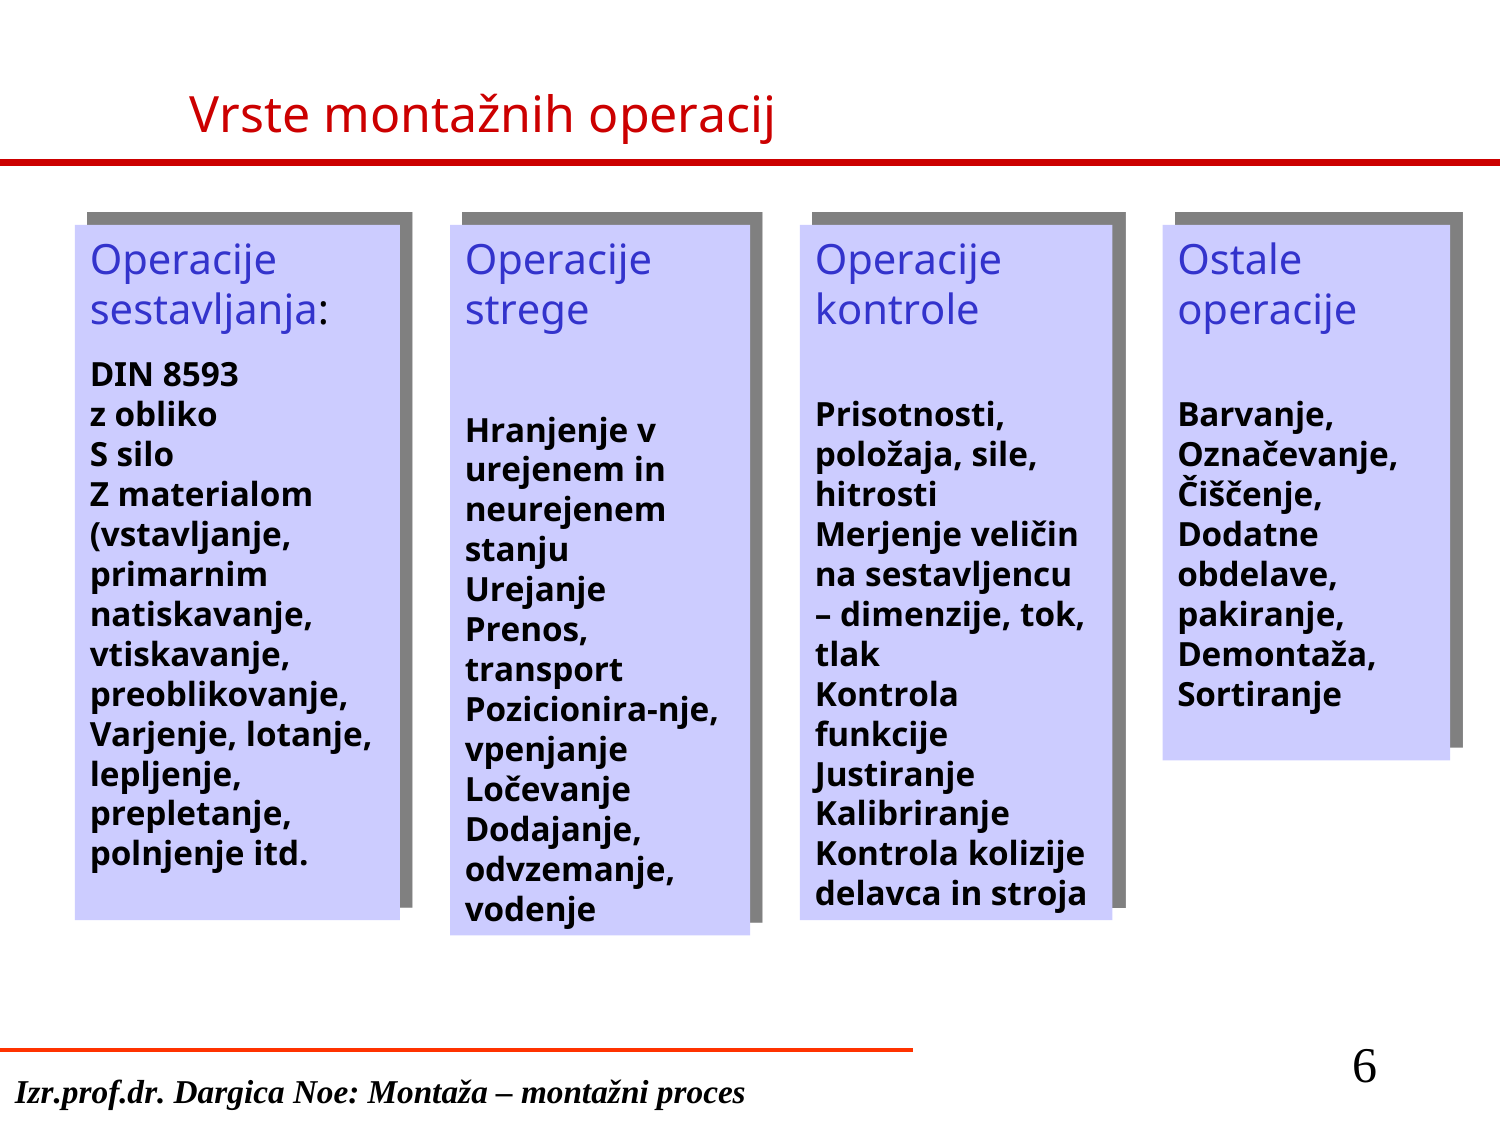

Vrste montažnih operacij
Operacije sestavljanja:
DIN 8593
z obliko
S silo
Z materialom
(vstavljanje, primarnim natiskavanje, vtiskavanje, preoblikovanje,
Varjenje, lotanje, lepljenje, prepletanje, polnjenje itd.
Operacije strege
Hranjenje v urejenem in neurejenem stanju
Urejanje
Prenos, transport
Pozicionira-nje, vpenjanje
Ločevanje
Dodajanje, odvzemanje, vodenje
Operacije kontrole
Prisotnosti, položaja, sile, hitrosti
Merjenje veličin na sestavljencu – dimenzije, tok, tlak
Kontrola funkcije
Justiranje
Kalibriranje
Kontrola kolizije delavca in stroja
Ostale operacije
Barvanje, Označevanje,
Čiščenje, Dodatne obdelave, pakiranje,
Demontaža,
Sortiranje
6